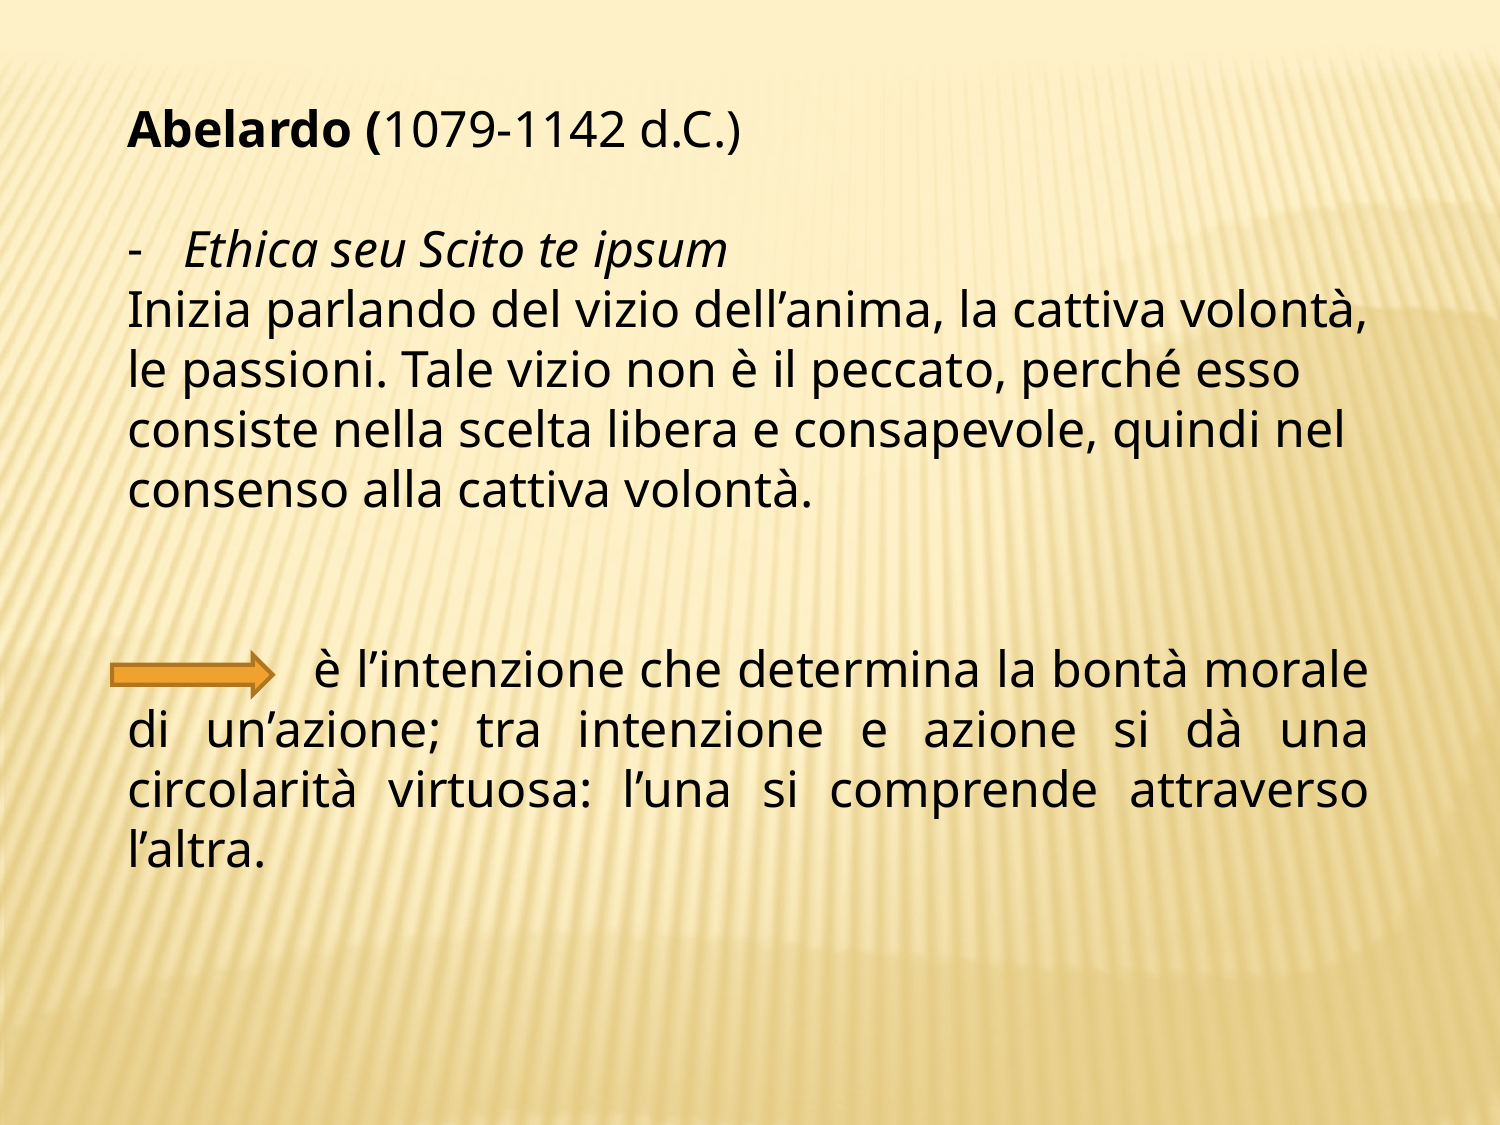

Abelardo (1079-1142 d.C.)
Ethica seu Scito te ipsum
Inizia parlando del vizio dell’anima, la cattiva volontà, le passioni. Tale vizio non è il peccato, perché esso consiste nella scelta libera e consapevole, quindi nel consenso alla cattiva volontà.
 è l’intenzione che determina la bontà morale di un’azione; tra intenzione e azione si dà una circolarità virtuosa: l’una si comprende attraverso l’altra.